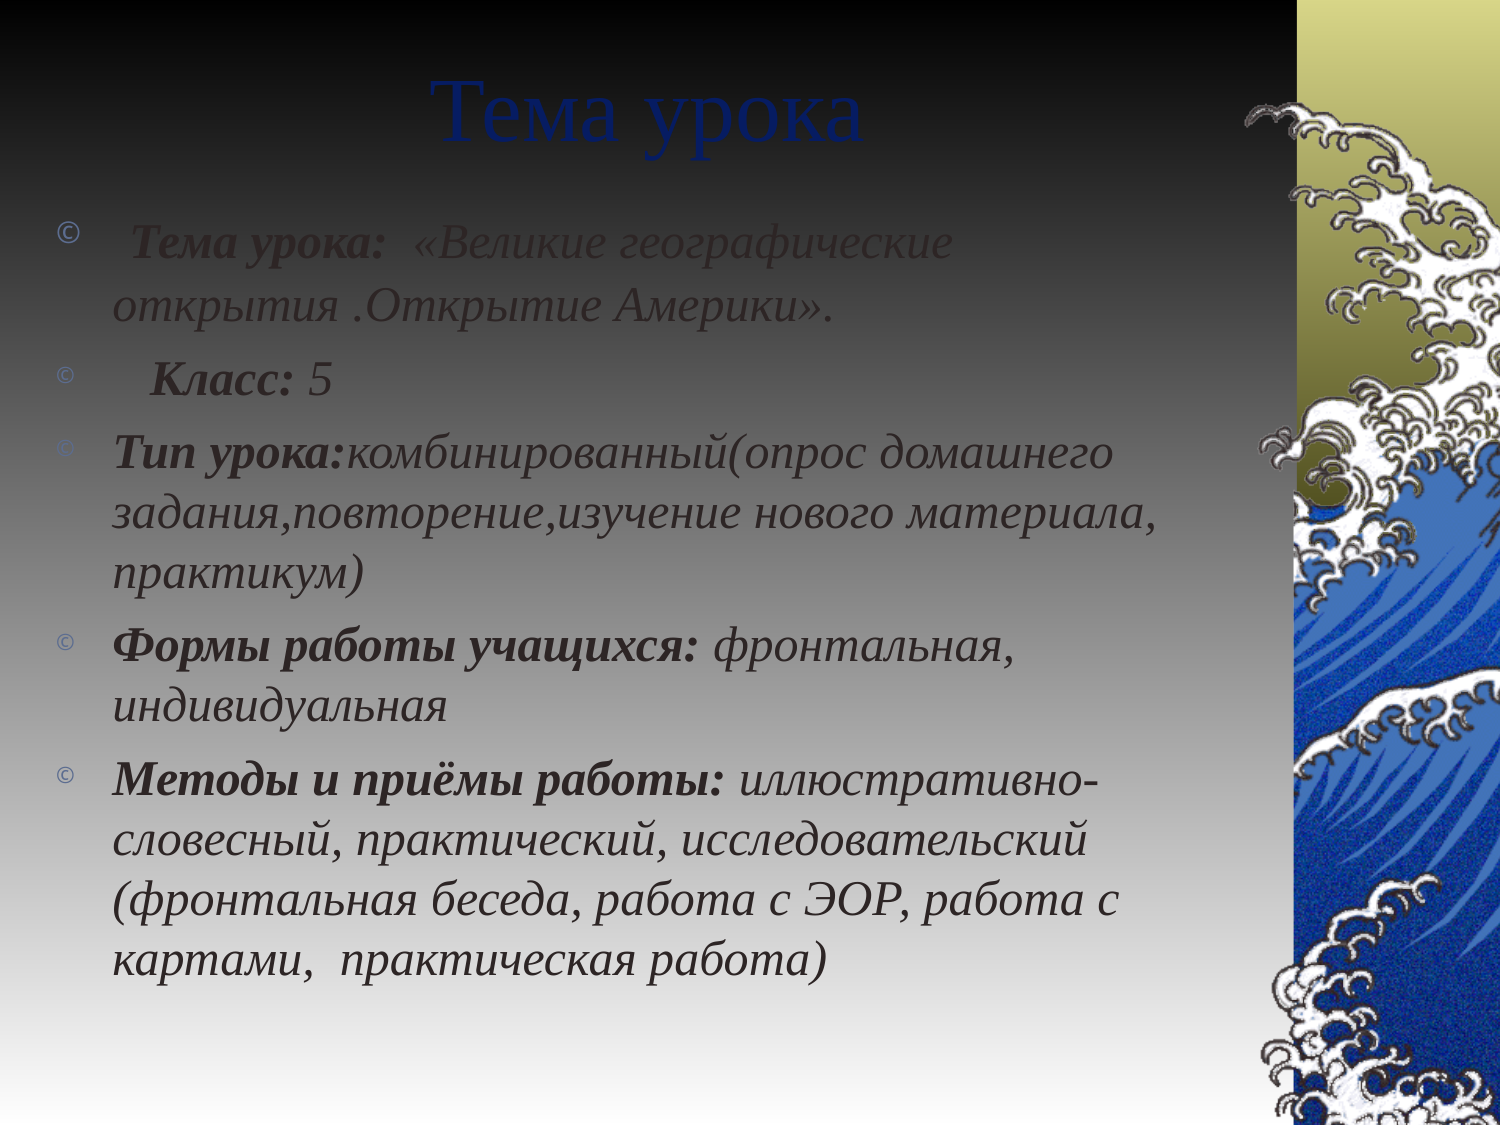

# Тема урока
 Тема урока: «Великие географические открытия .Открытие Америки».
 Класс: 5
Тип урока:комбинированный(опрос домашнего задания,повторение,изучение нового материала, практикум)
Формы работы учащихся: фронтальная, индивидуальная
Методы и приёмы работы: иллюстративно-словесный, практический, исследовательский (фронтальная беседа, работа с ЭОР, работа с картами, практическая работа)